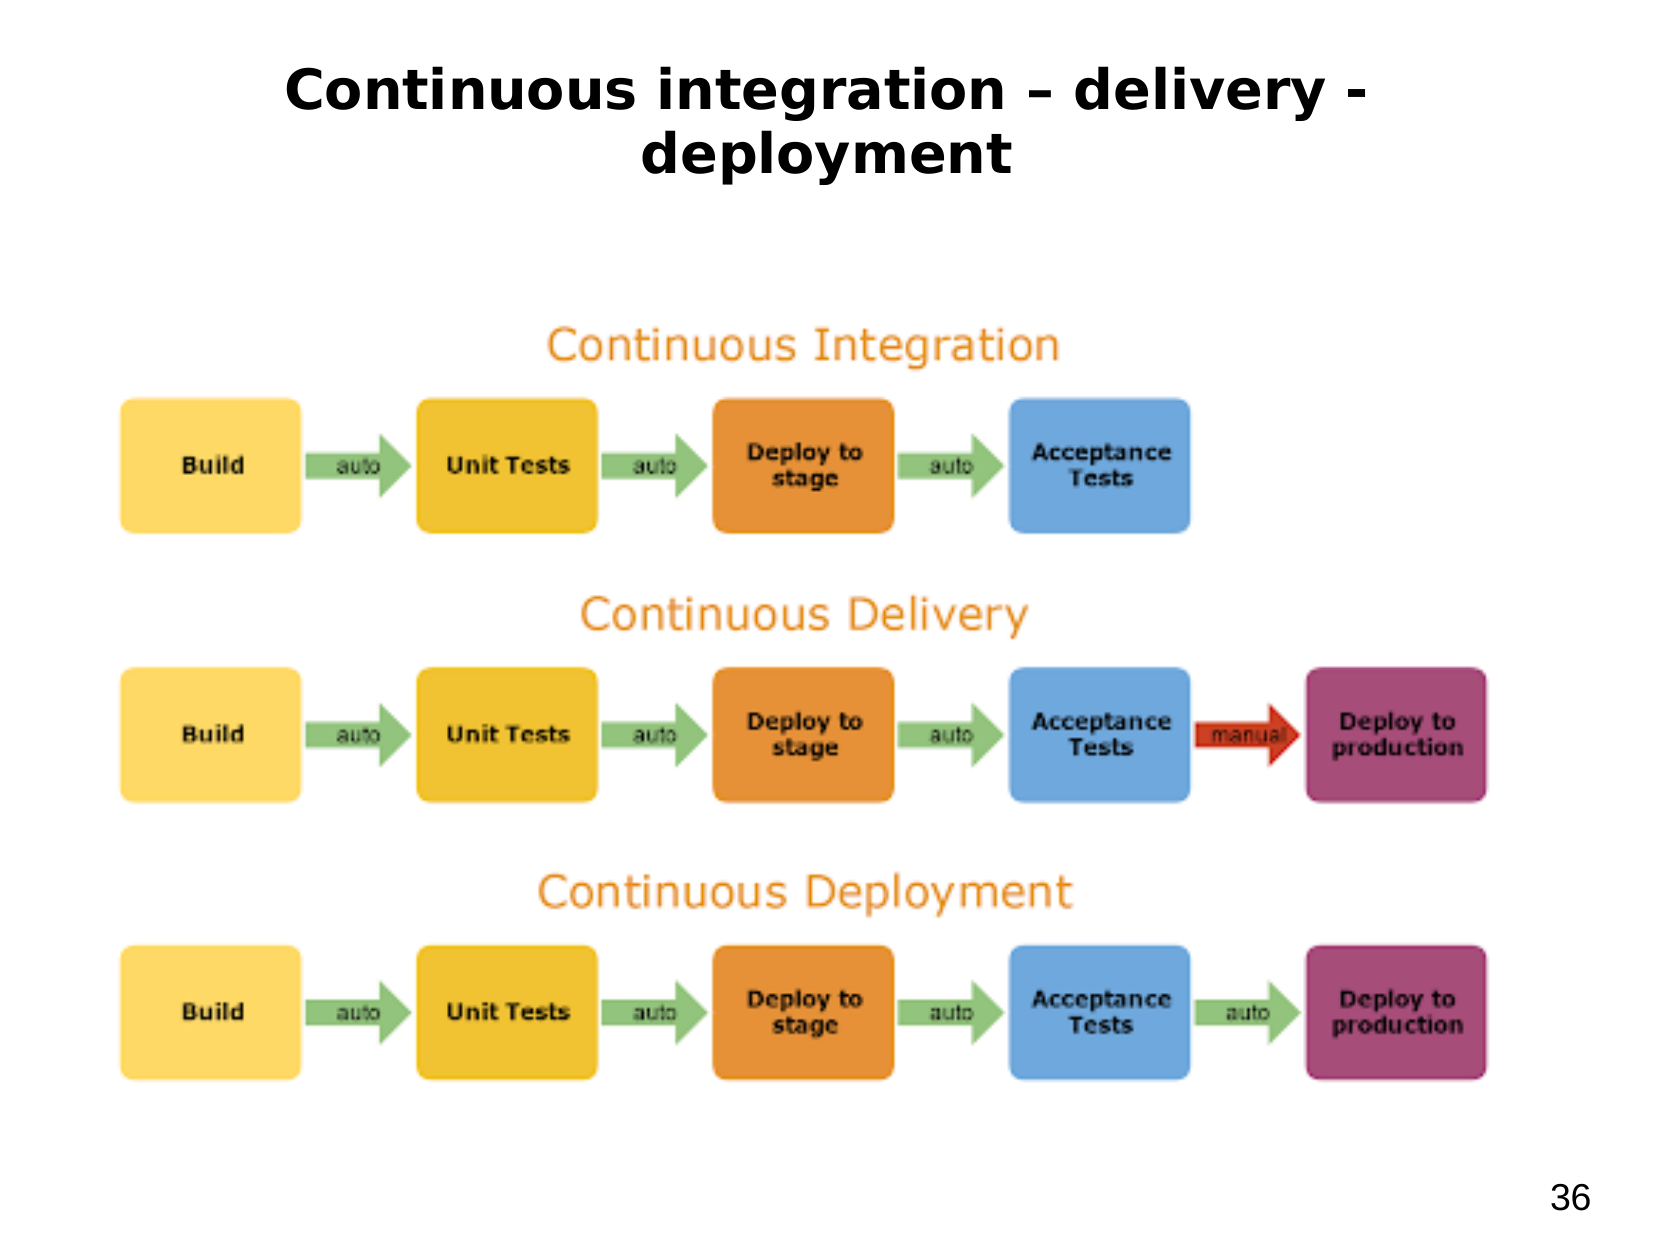

# Continuous integration – delivery - deployment